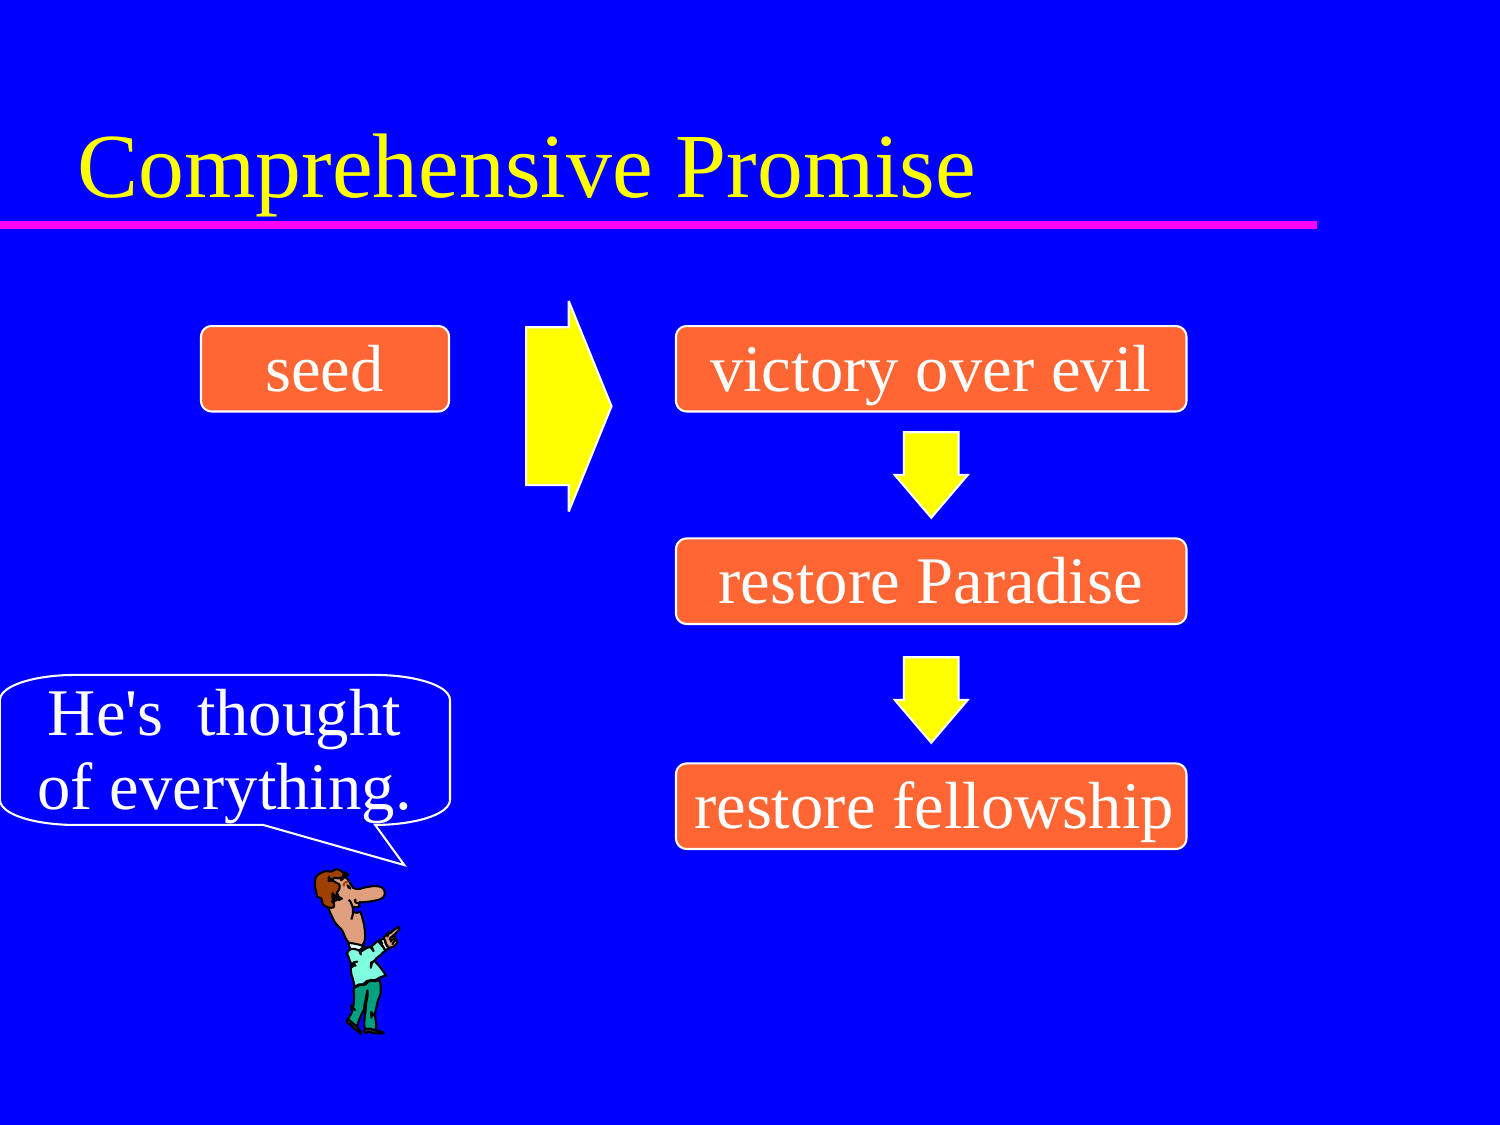

# Comprehensive Promise
victory over evil
seed
restore Paradise
restore fellowship
He's thought
of everything.